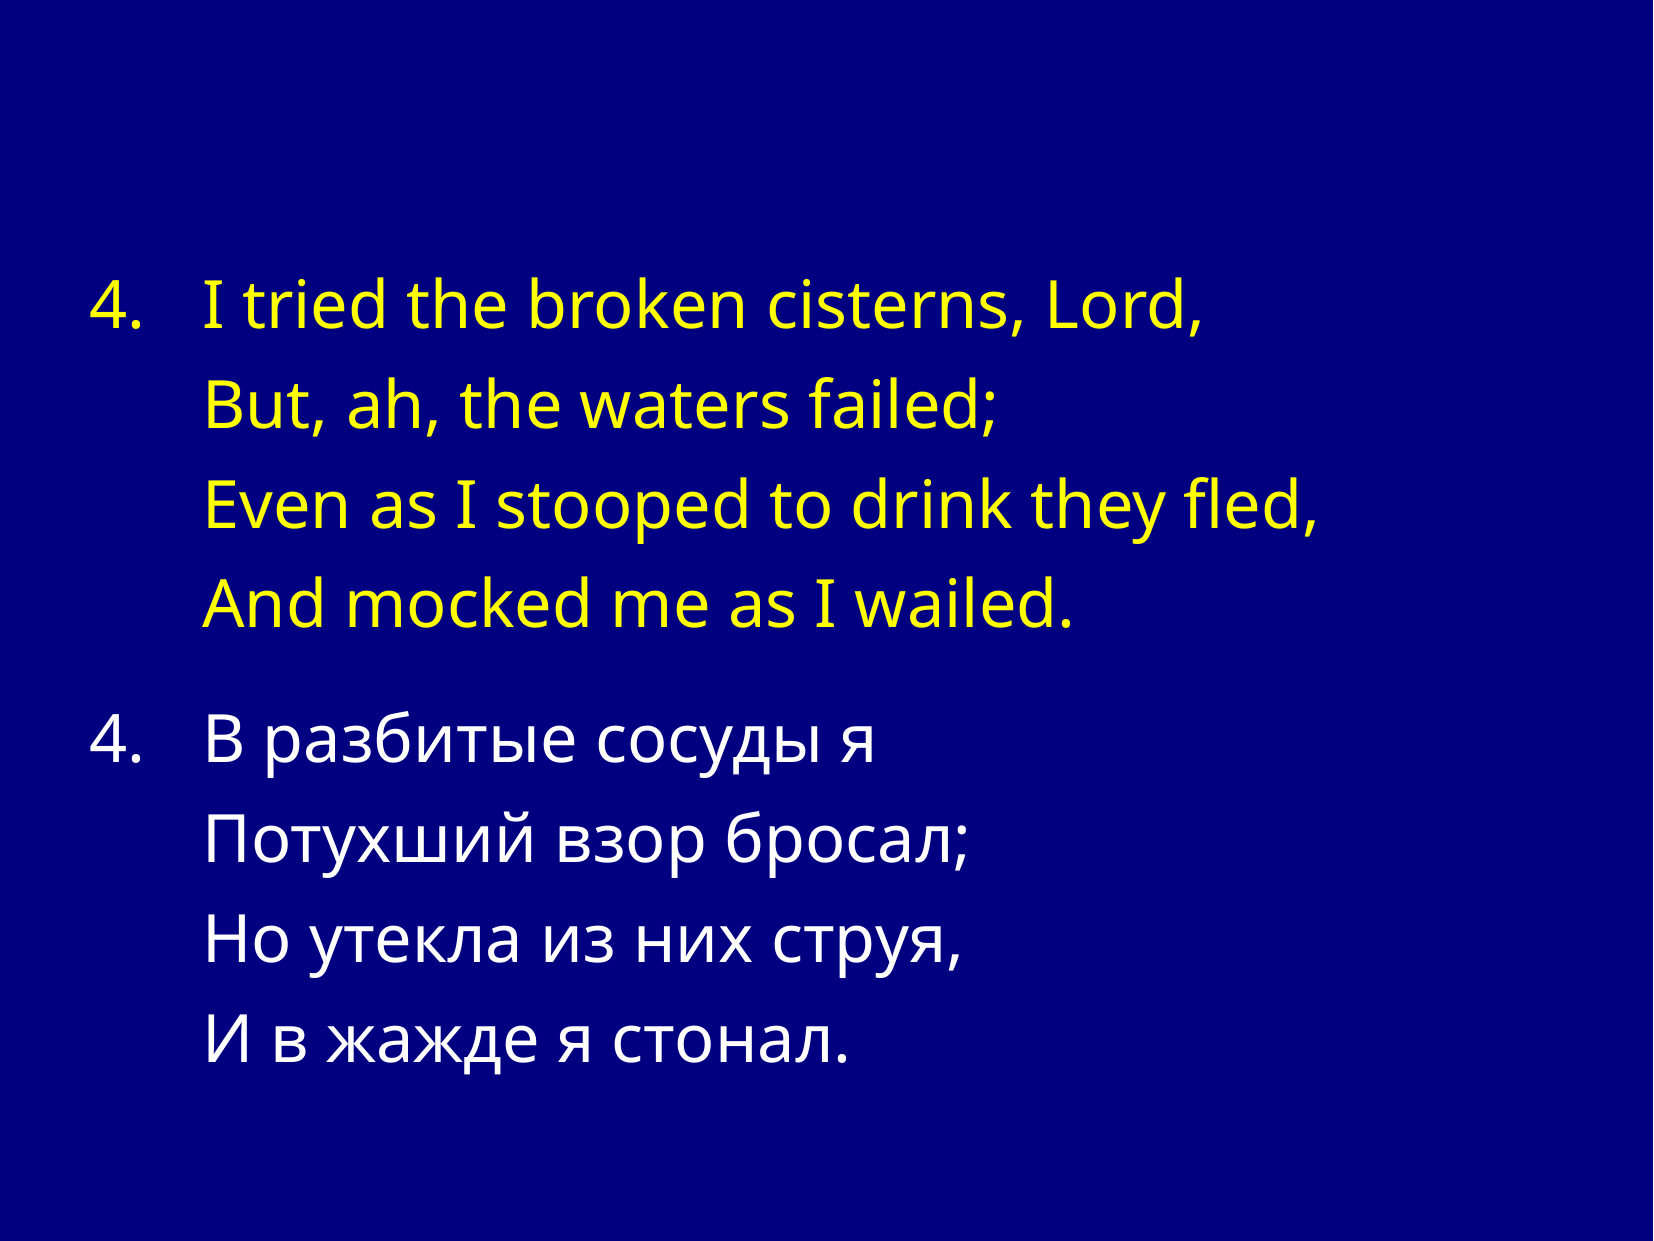

4.	I tried the broken cisterns, Lord,
	But, ah, the waters failed;
	Even as I stooped to drink they fled,
	And mocked me as I wailed.
4.	В разбитые сосуды я
	Потухший взор бросал;
	Но утекла из них струя,
	И в жажде я стонал.